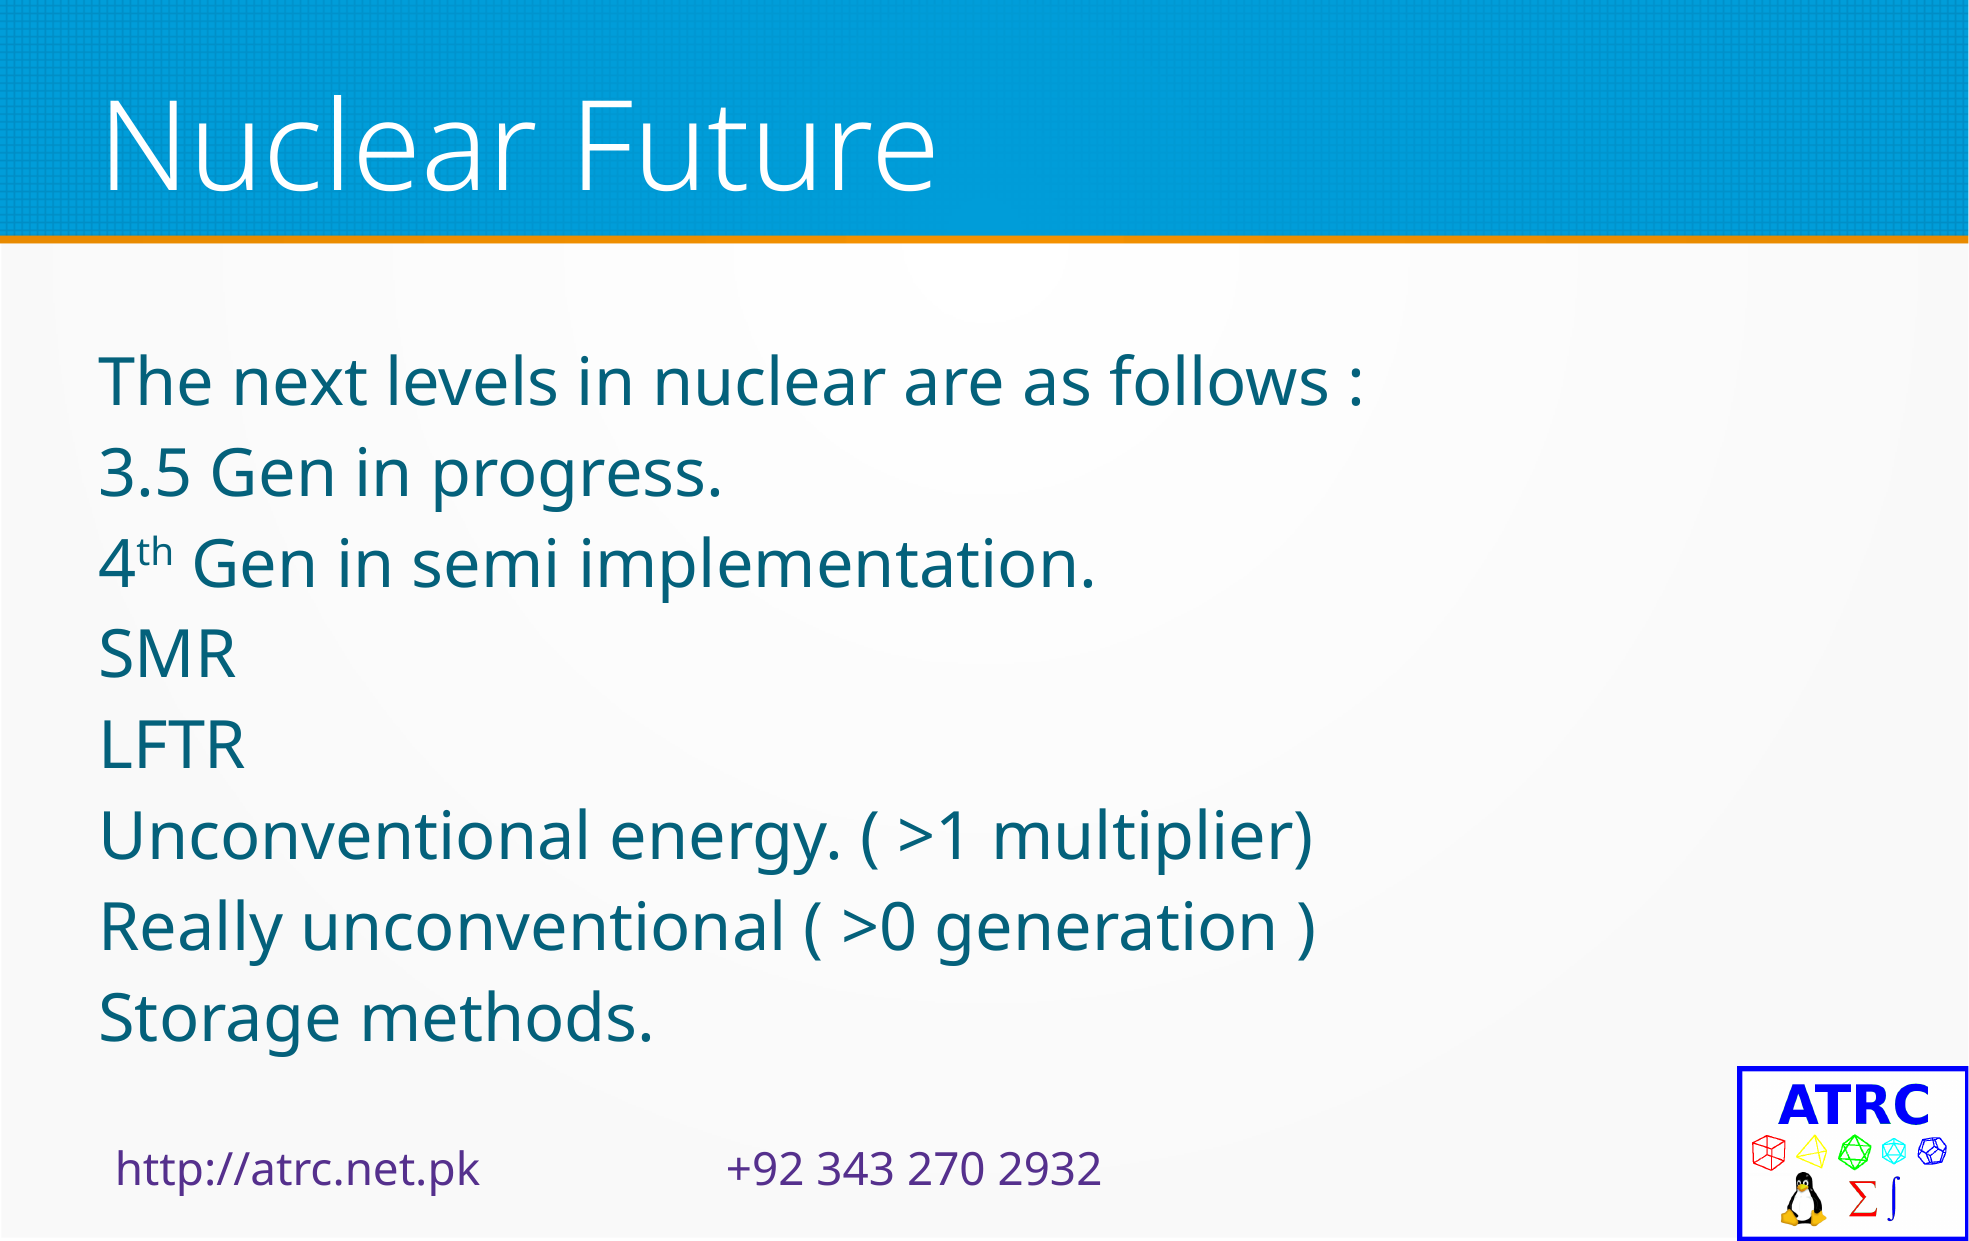

# Nuclear Future
The next levels in nuclear are as follows :
3.5 Gen in progress.
4th Gen in semi implementation.
SMR
LFTR
Unconventional energy. ( >1 multiplier)
Really unconventional ( >0 generation )
Storage methods.